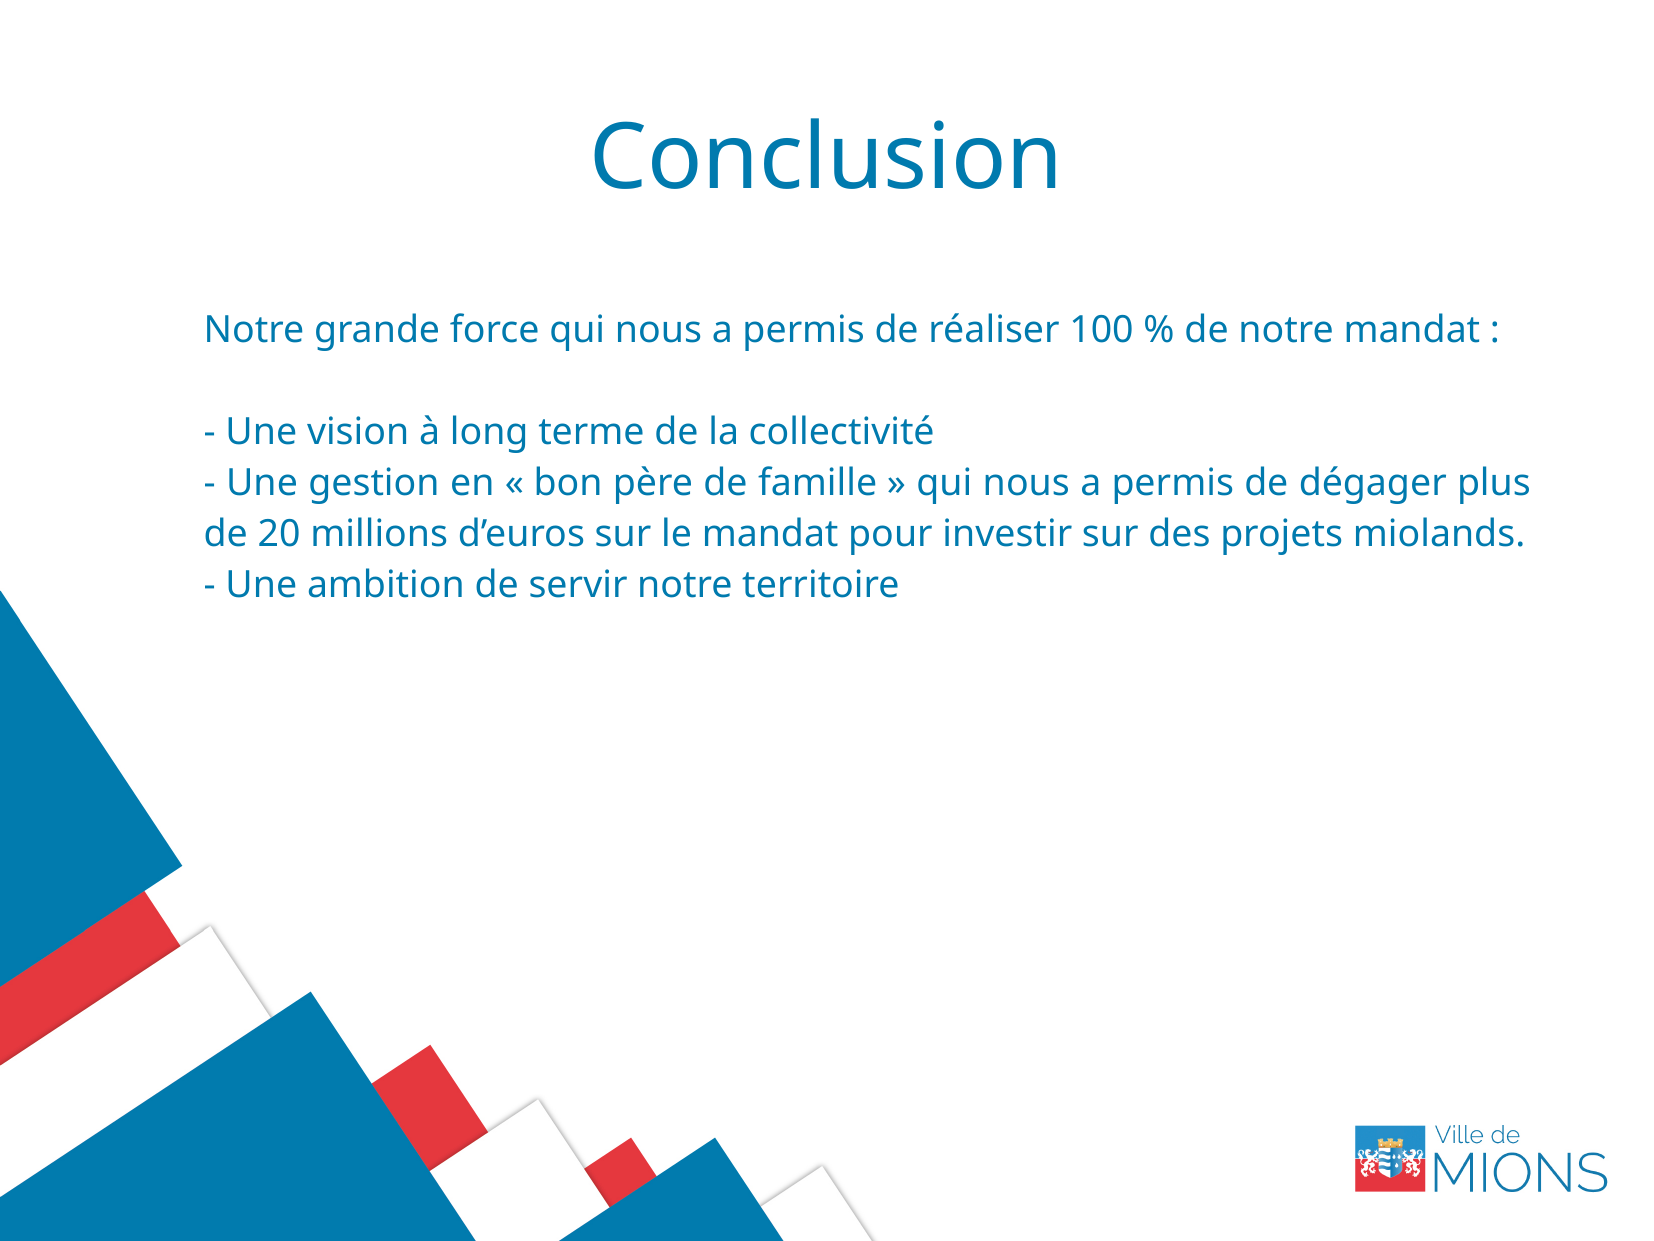

# Conclusion
Notre grande force qui nous a permis de réaliser 100 % de notre mandat :
- Une vision à long terme de la collectivité
- Une gestion en « bon père de famille » qui nous a permis de dégager plus de 20 millions d’euros sur le mandat pour investir sur des projets miolands.
- Une ambition de servir notre territoire